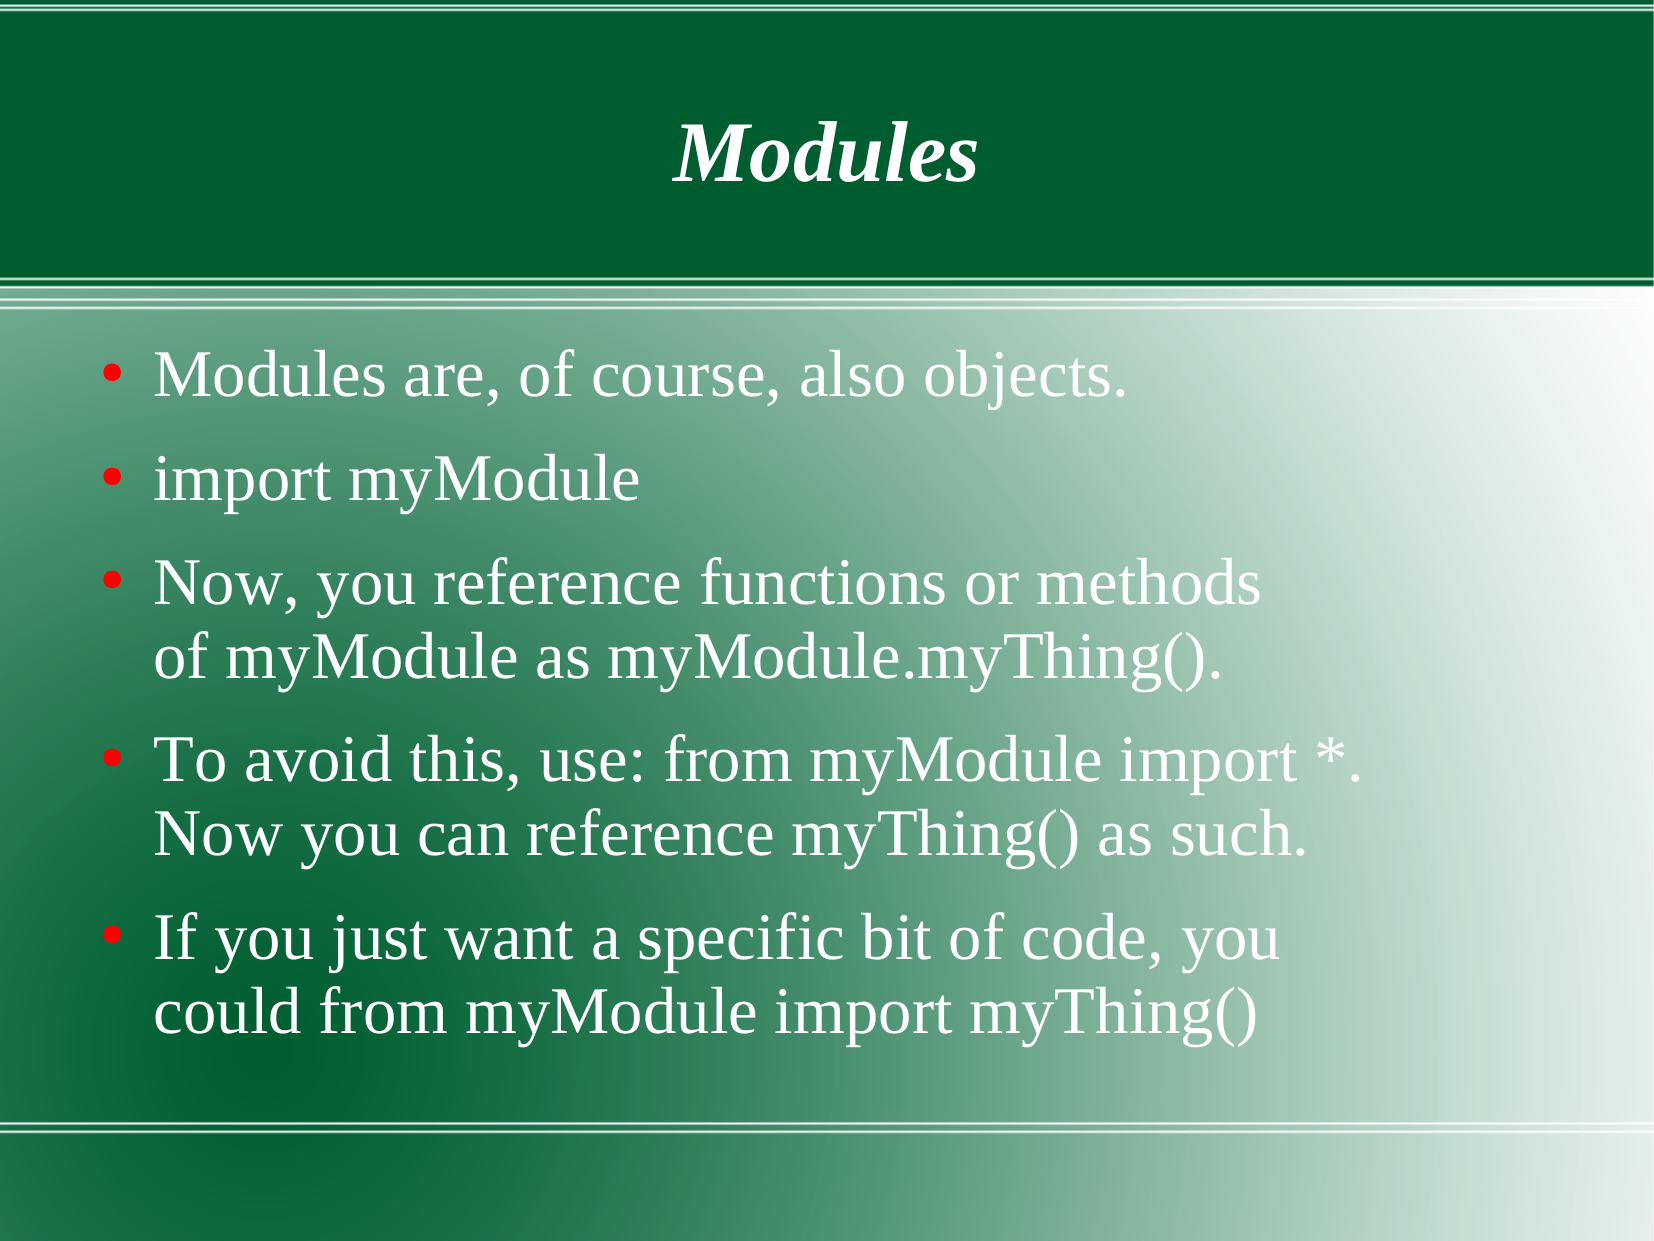

# Modules
Modules are, of course, also objects.
import myModule
Now, you reference functions or methods
of myModule as myModule.myThing().
To avoid this, use: from myModule import *.
Now you can reference myThing() as such.
If you just want a specific bit of code, you
could from myModule import myThing()